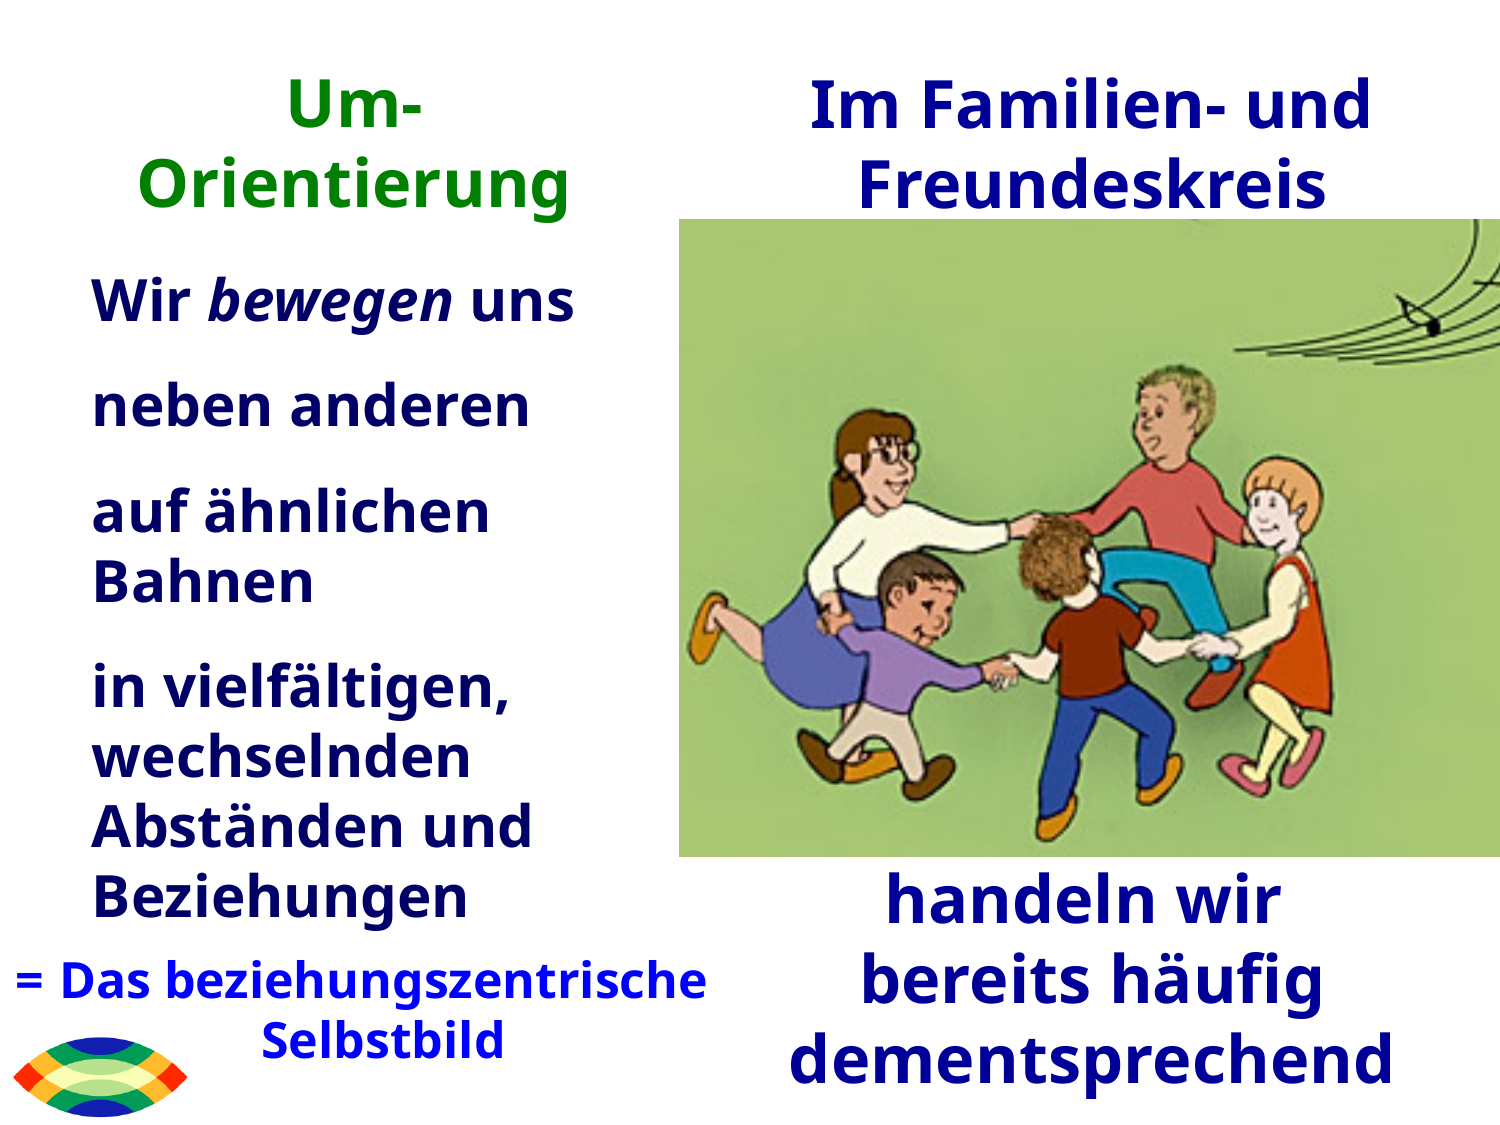

Um-Orientierung
Im Familien- und Freundeskreis handeln wir
bereits häufig dementsprechend
Wir bewegen uns
neben anderen
auf ähnlichen Bahnen
in vielfältigen, wechselnden Abständen und Beziehungen
Im Familien- und Freundeskreis handeln wir
bereits häufig dementsprechend
=
Das beziehungszentrische Selbstbild